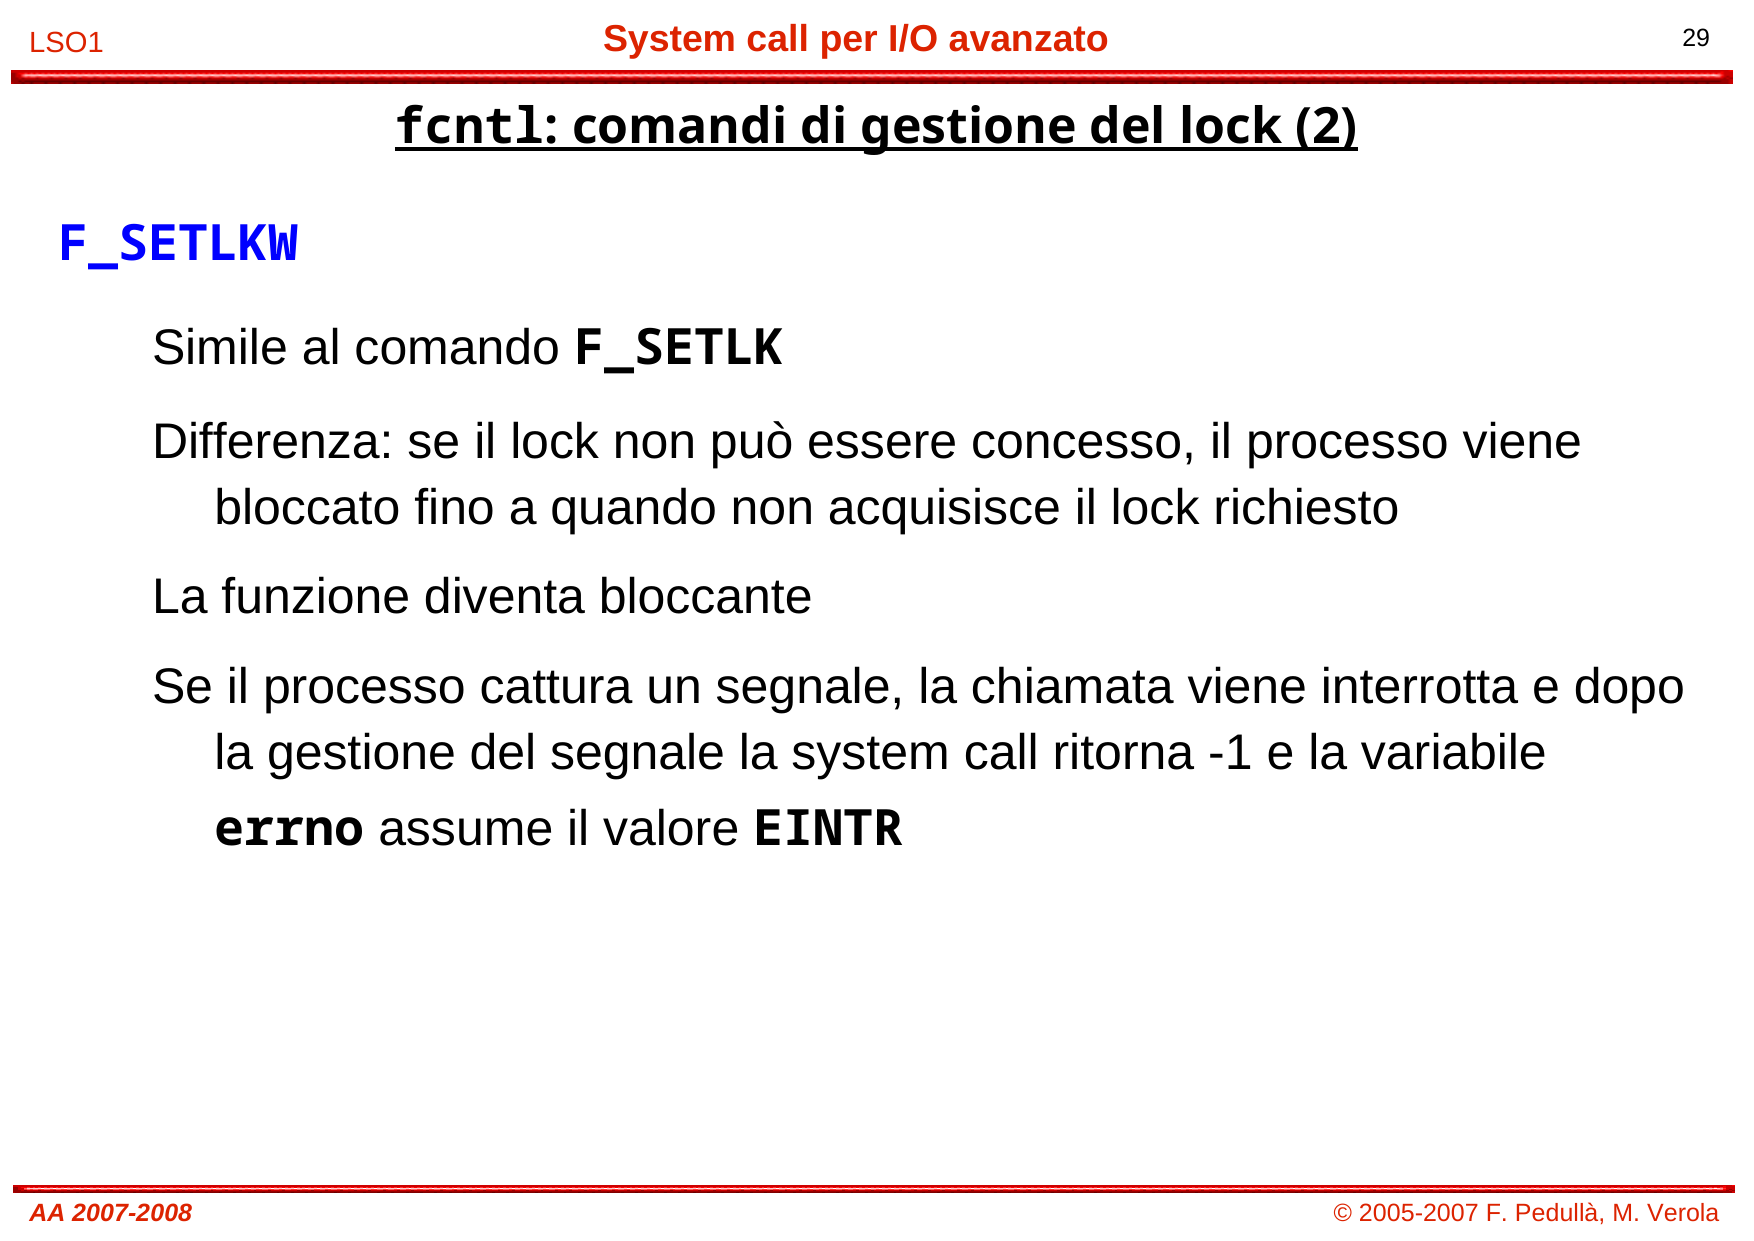

# fcntl: comandi di gestione del lock (2)
F_SETLKW
Simile al comando F_SETLK
Differenza: se il lock non può essere concesso, il processo viene bloccato fino a quando non acquisisce il lock richiesto
La funzione diventa bloccante
Se il processo cattura un segnale, la chiamata viene interrotta e dopo la gestione del segnale la system call ritorna -1 e la variabile errno assume il valore EINTR